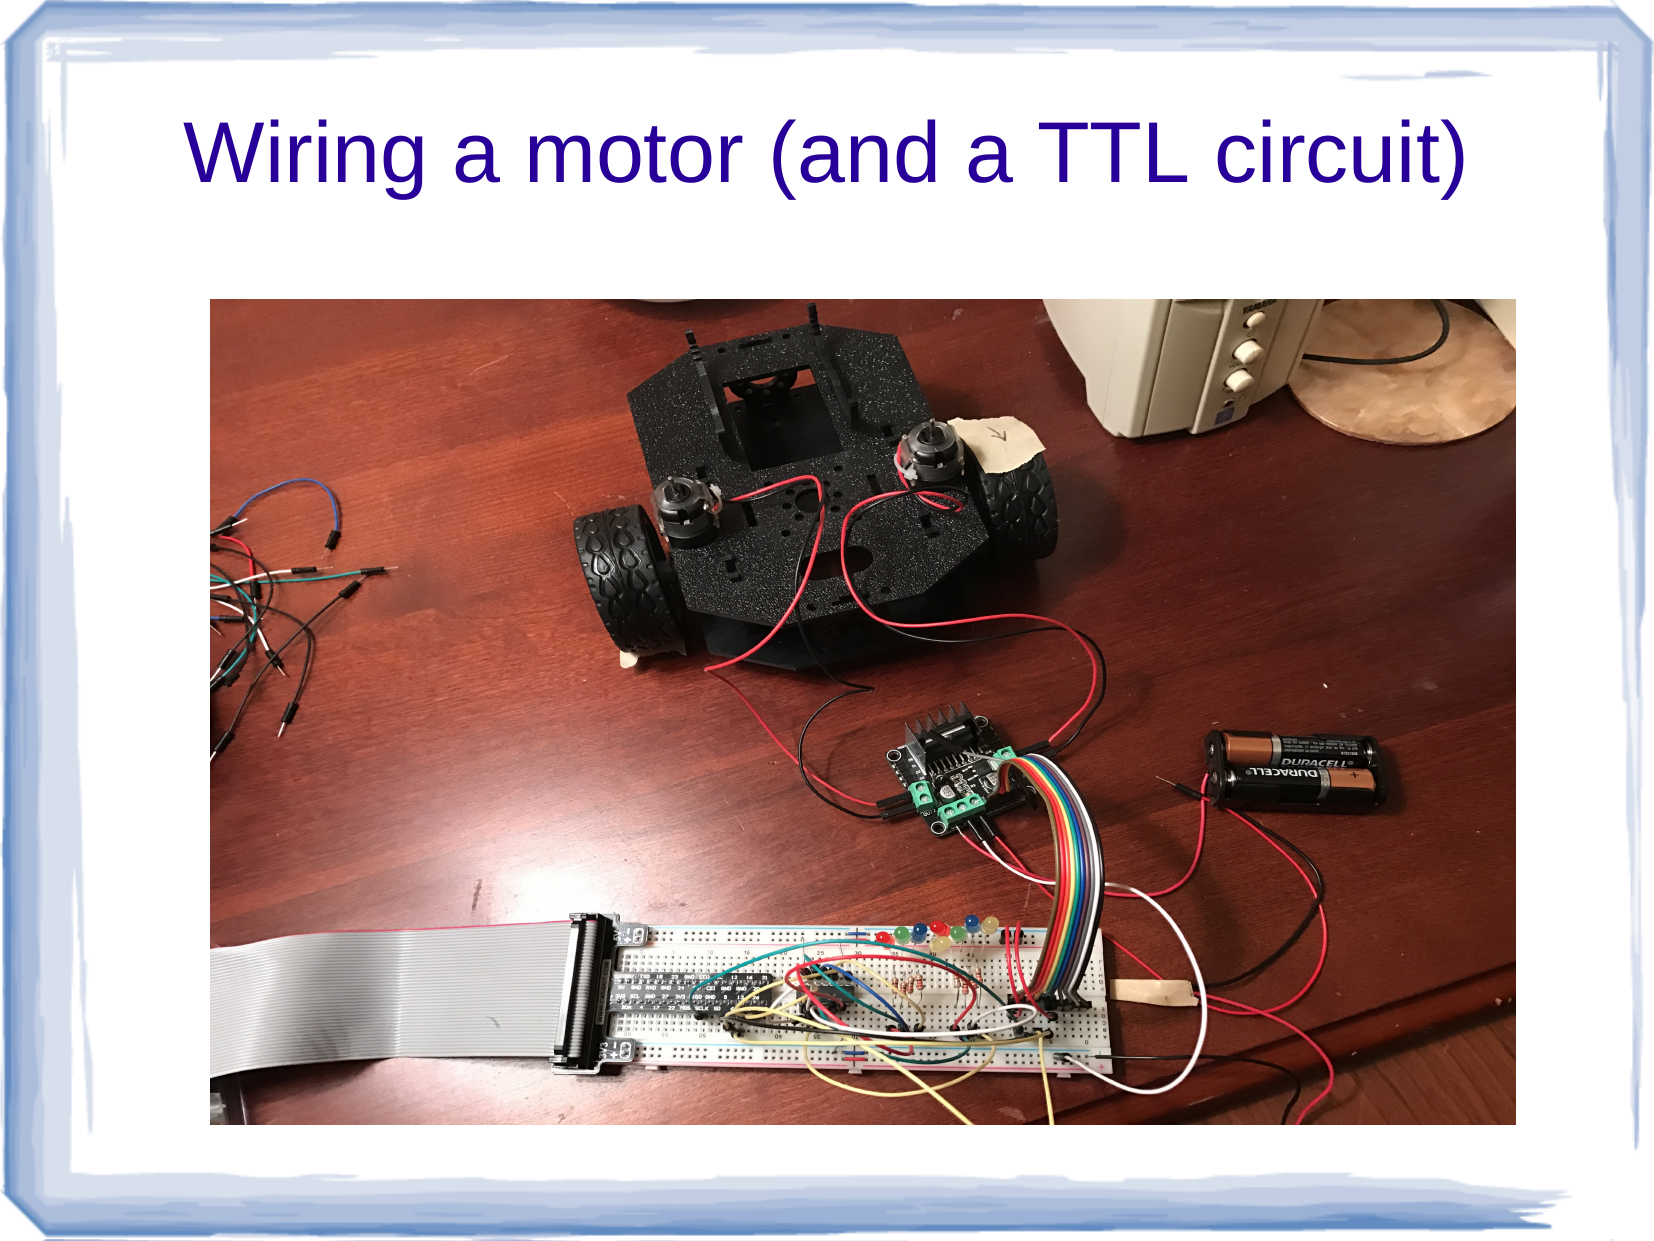

# Wiring a motor (and a TTL circuit)